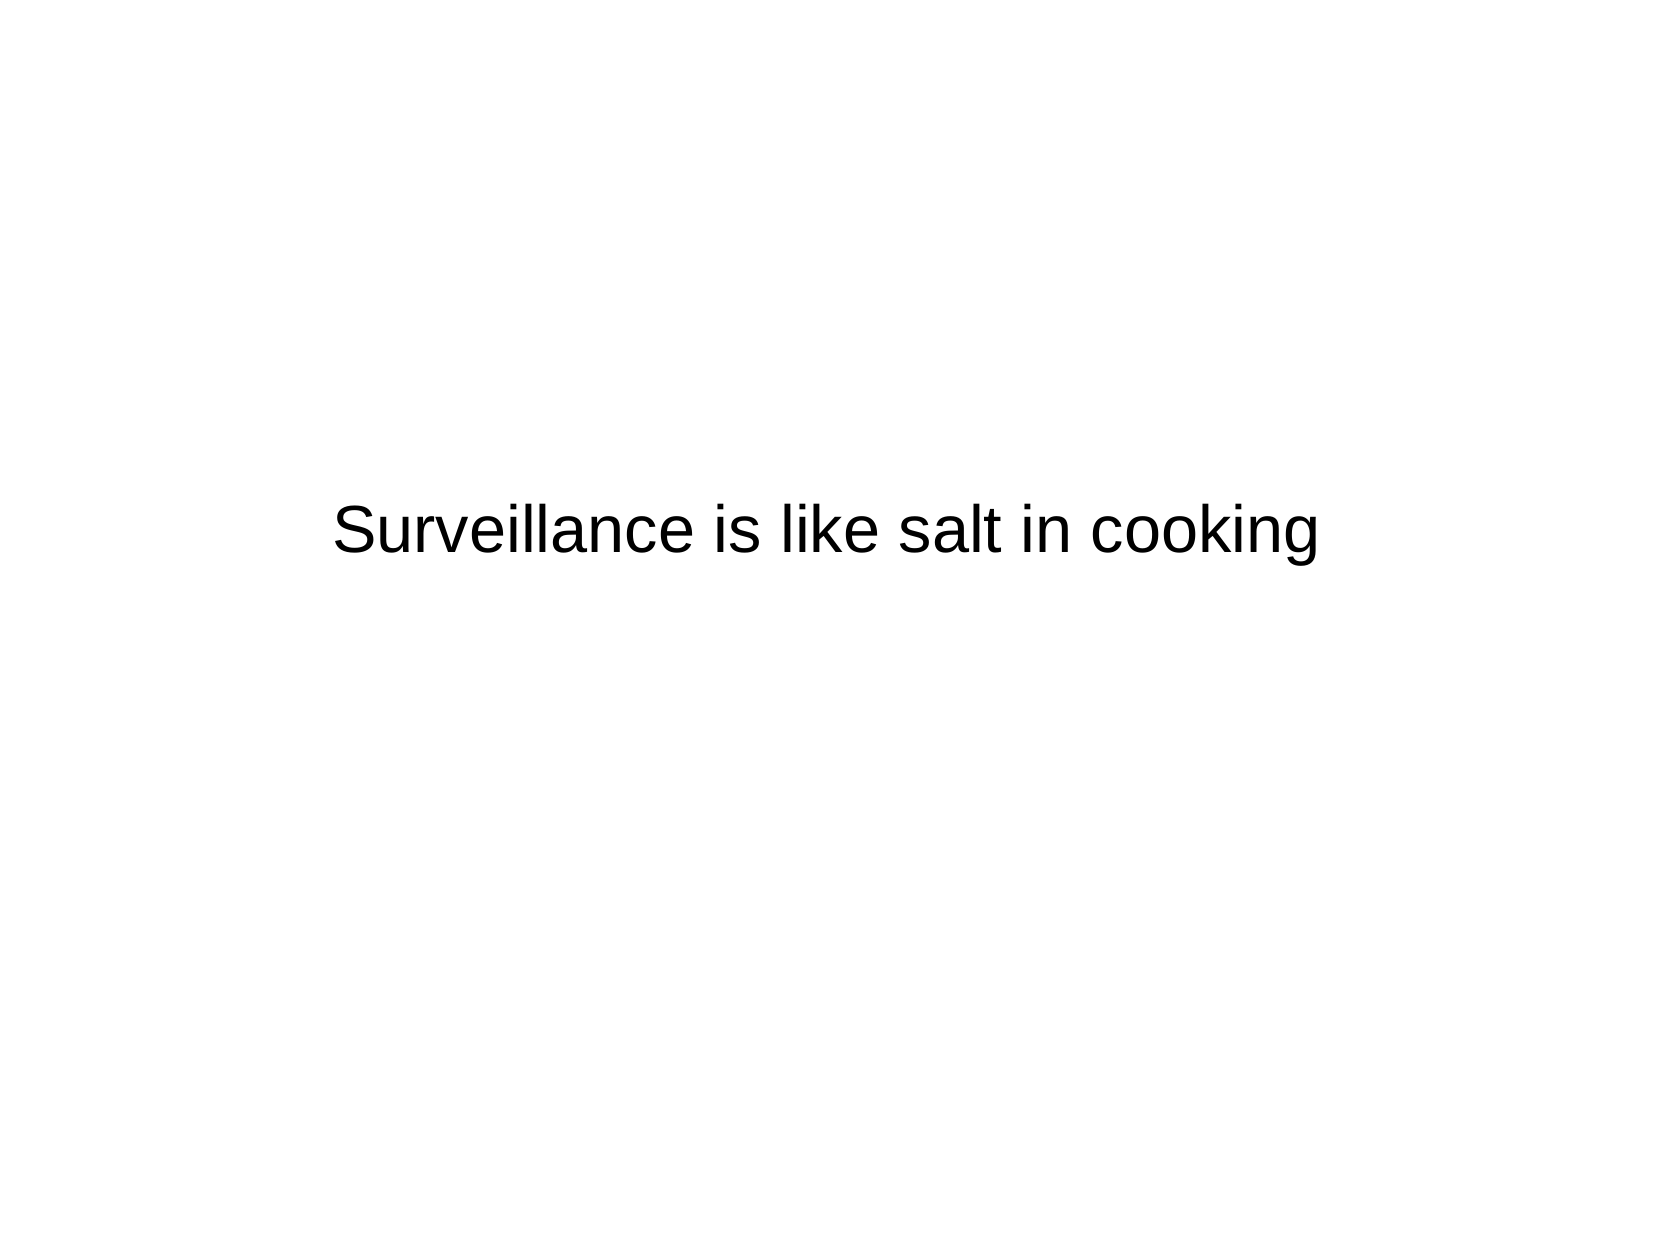

# Surveillance is like salt in cooking